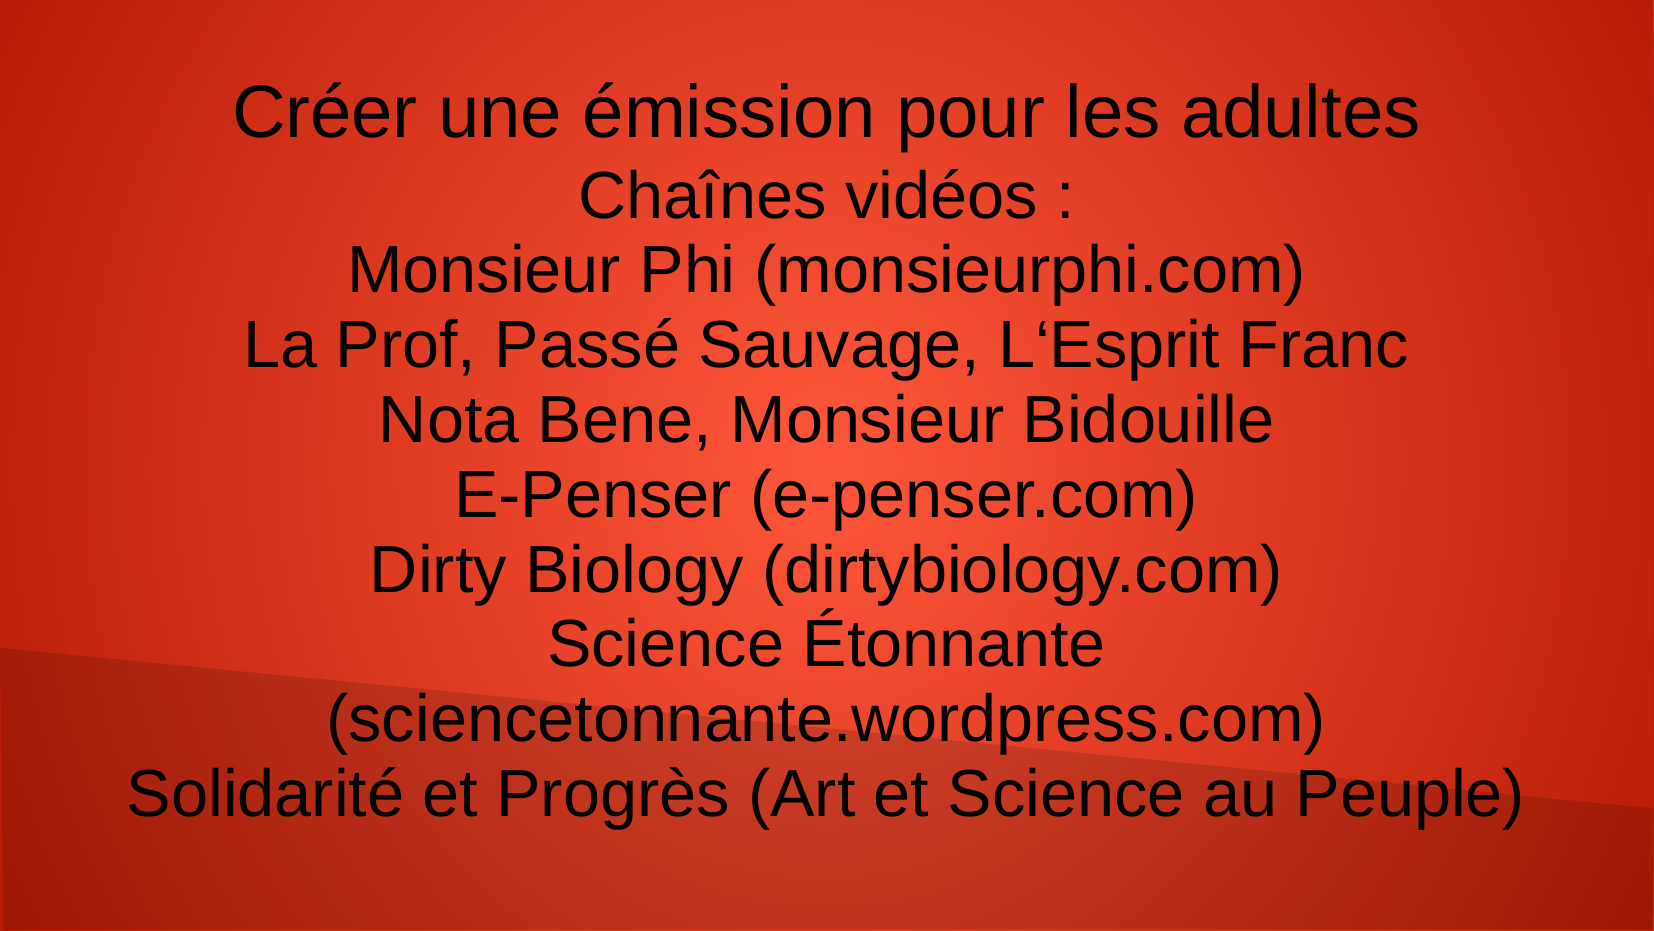

# Créer une émission pour les adultes
Chaînes vidéos :
Monsieur Phi (monsieurphi.com)
La Prof, Passé Sauvage, L‘Esprit Franc
Nota Bene, Monsieur Bidouille
E-Penser (e-penser.com)
Dirty Biology (dirtybiology.com)
Science Étonnante (sciencetonnante.wordpress.com)
Solidarité et Progrès (Art et Science au Peuple)